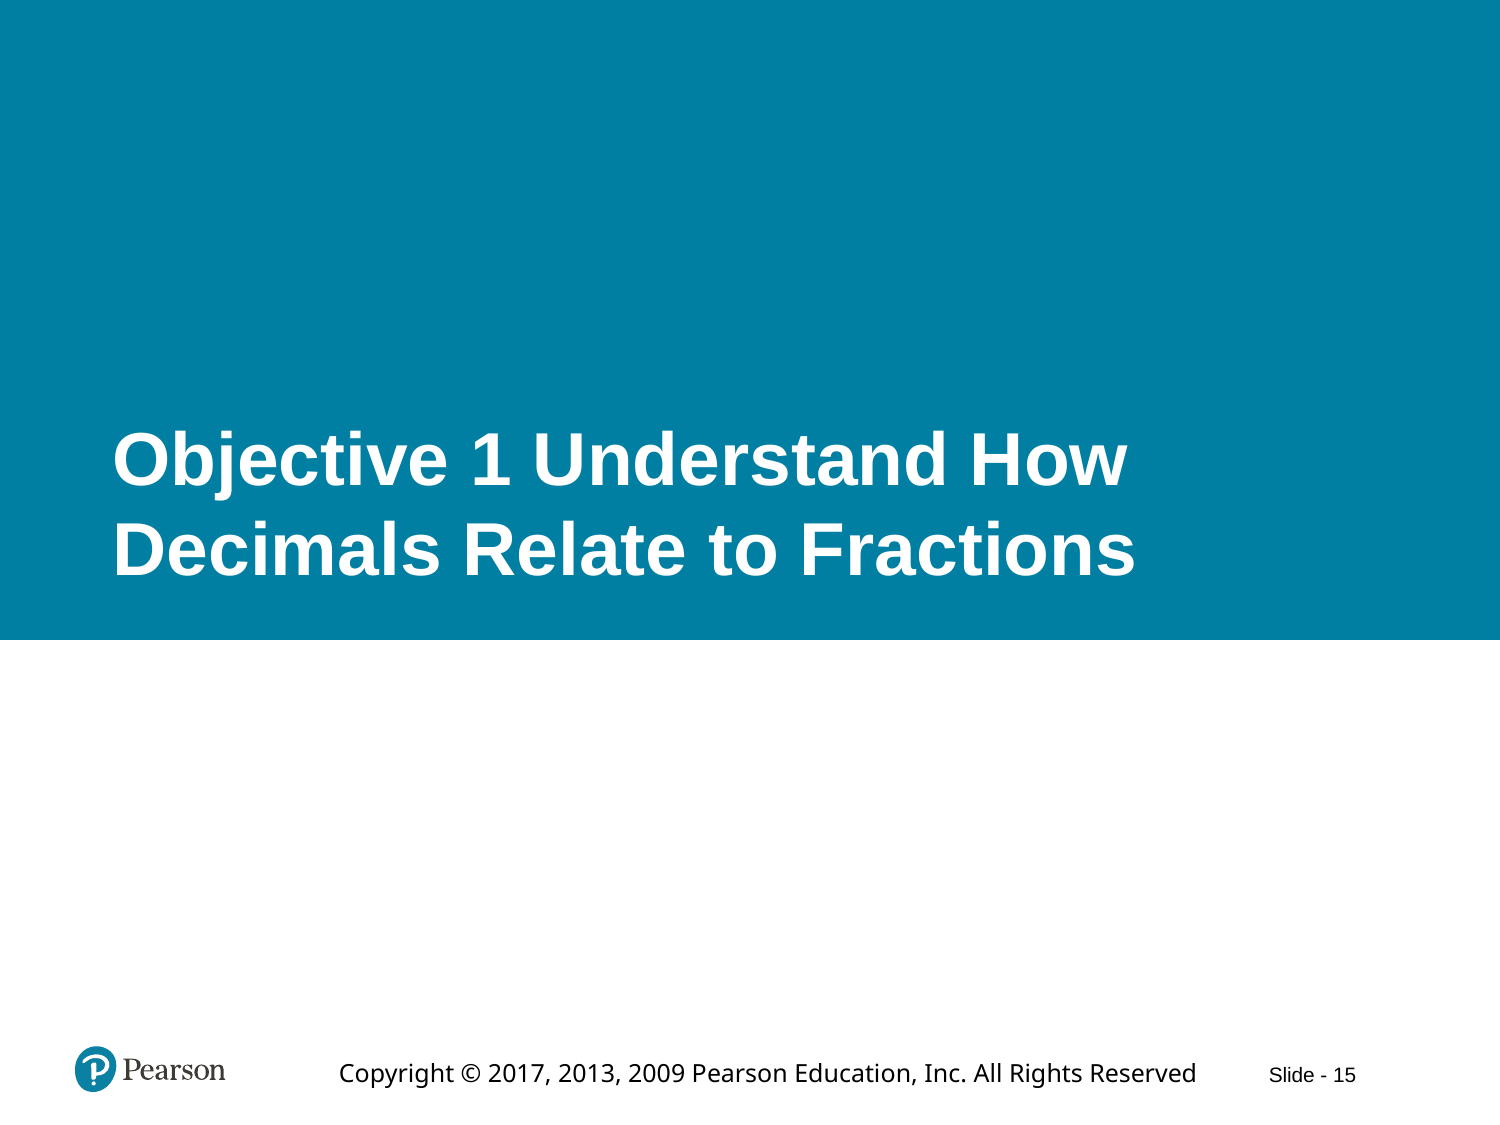

# Objective 1 Understand How Decimals Relate to Fractions